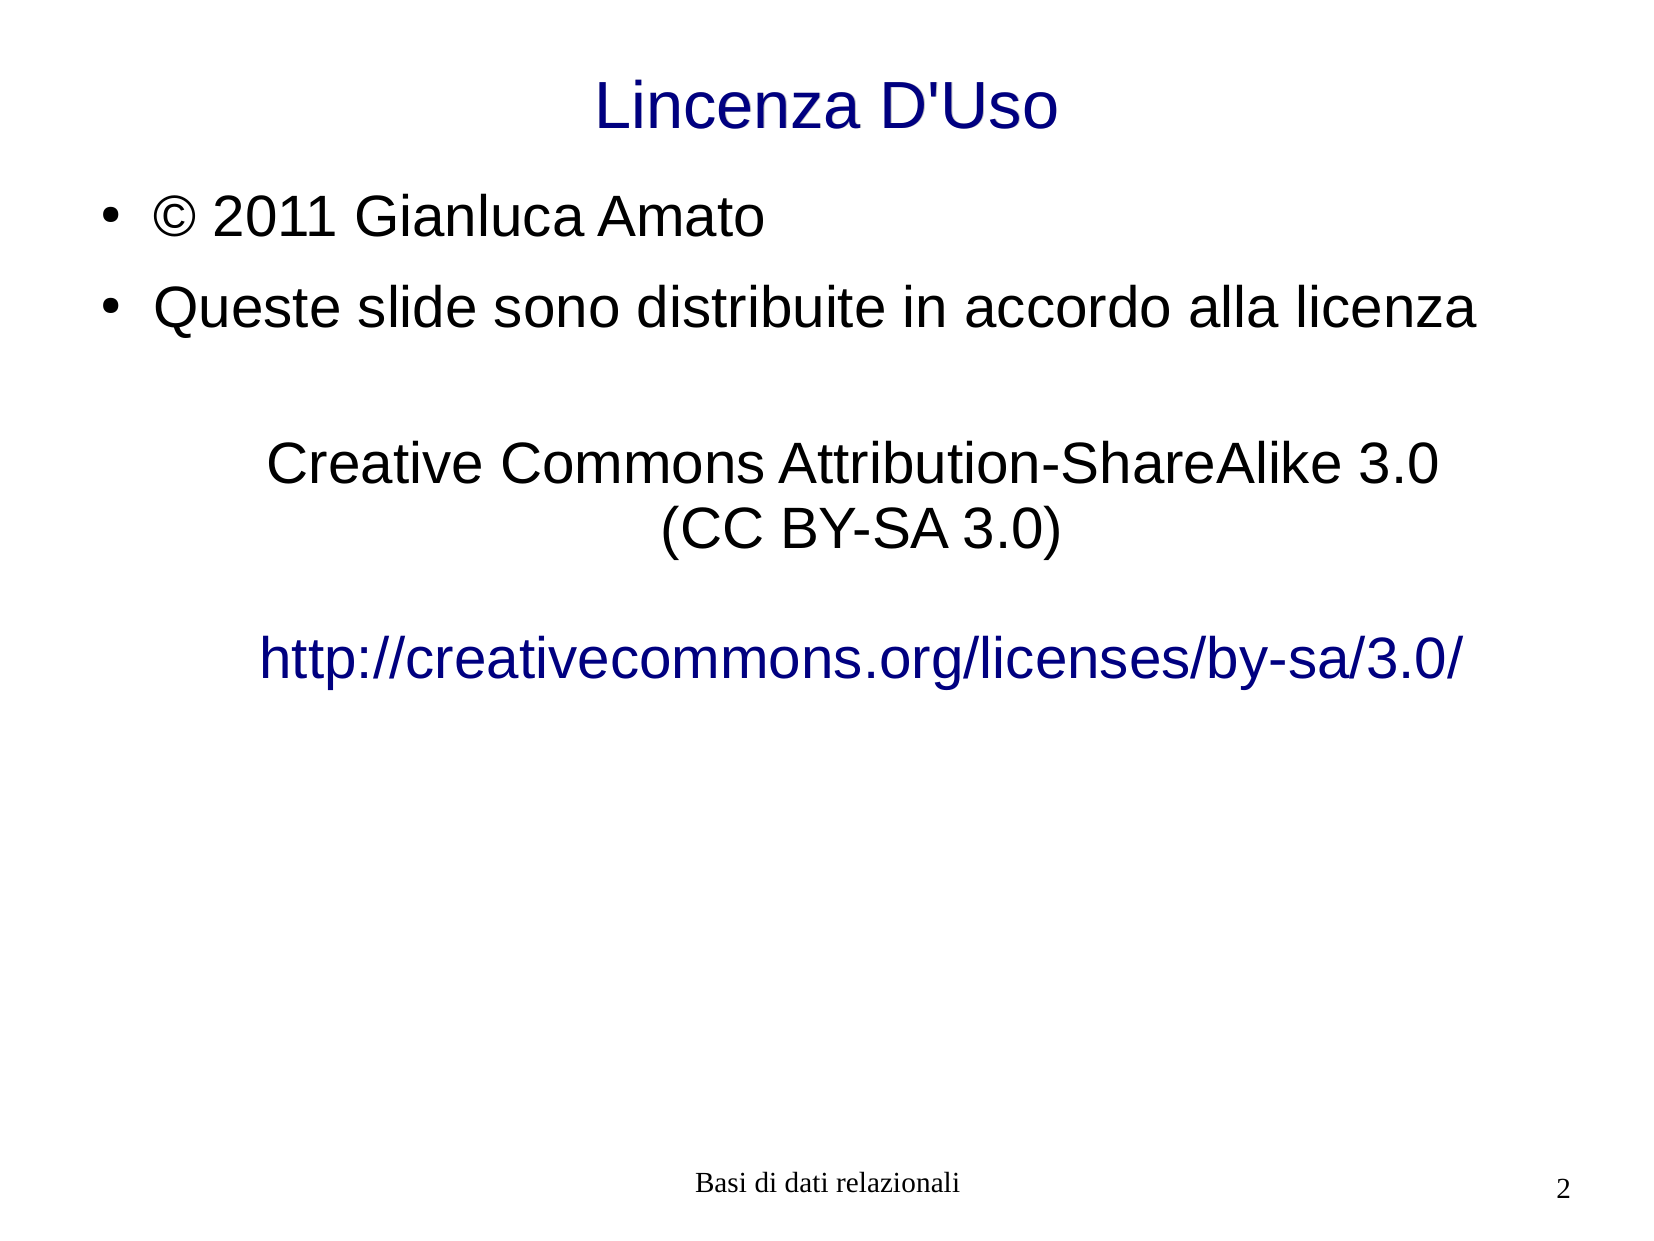

# Lincenza D'Uso
© 2011 Gianluca Amato
Queste slide sono distribuite in accordo alla licenza
Creative Commons Attribution-ShareAlike 3.0
(CC BY-SA 3.0)
http://creativecommons.org/licenses/by-sa/3.0/